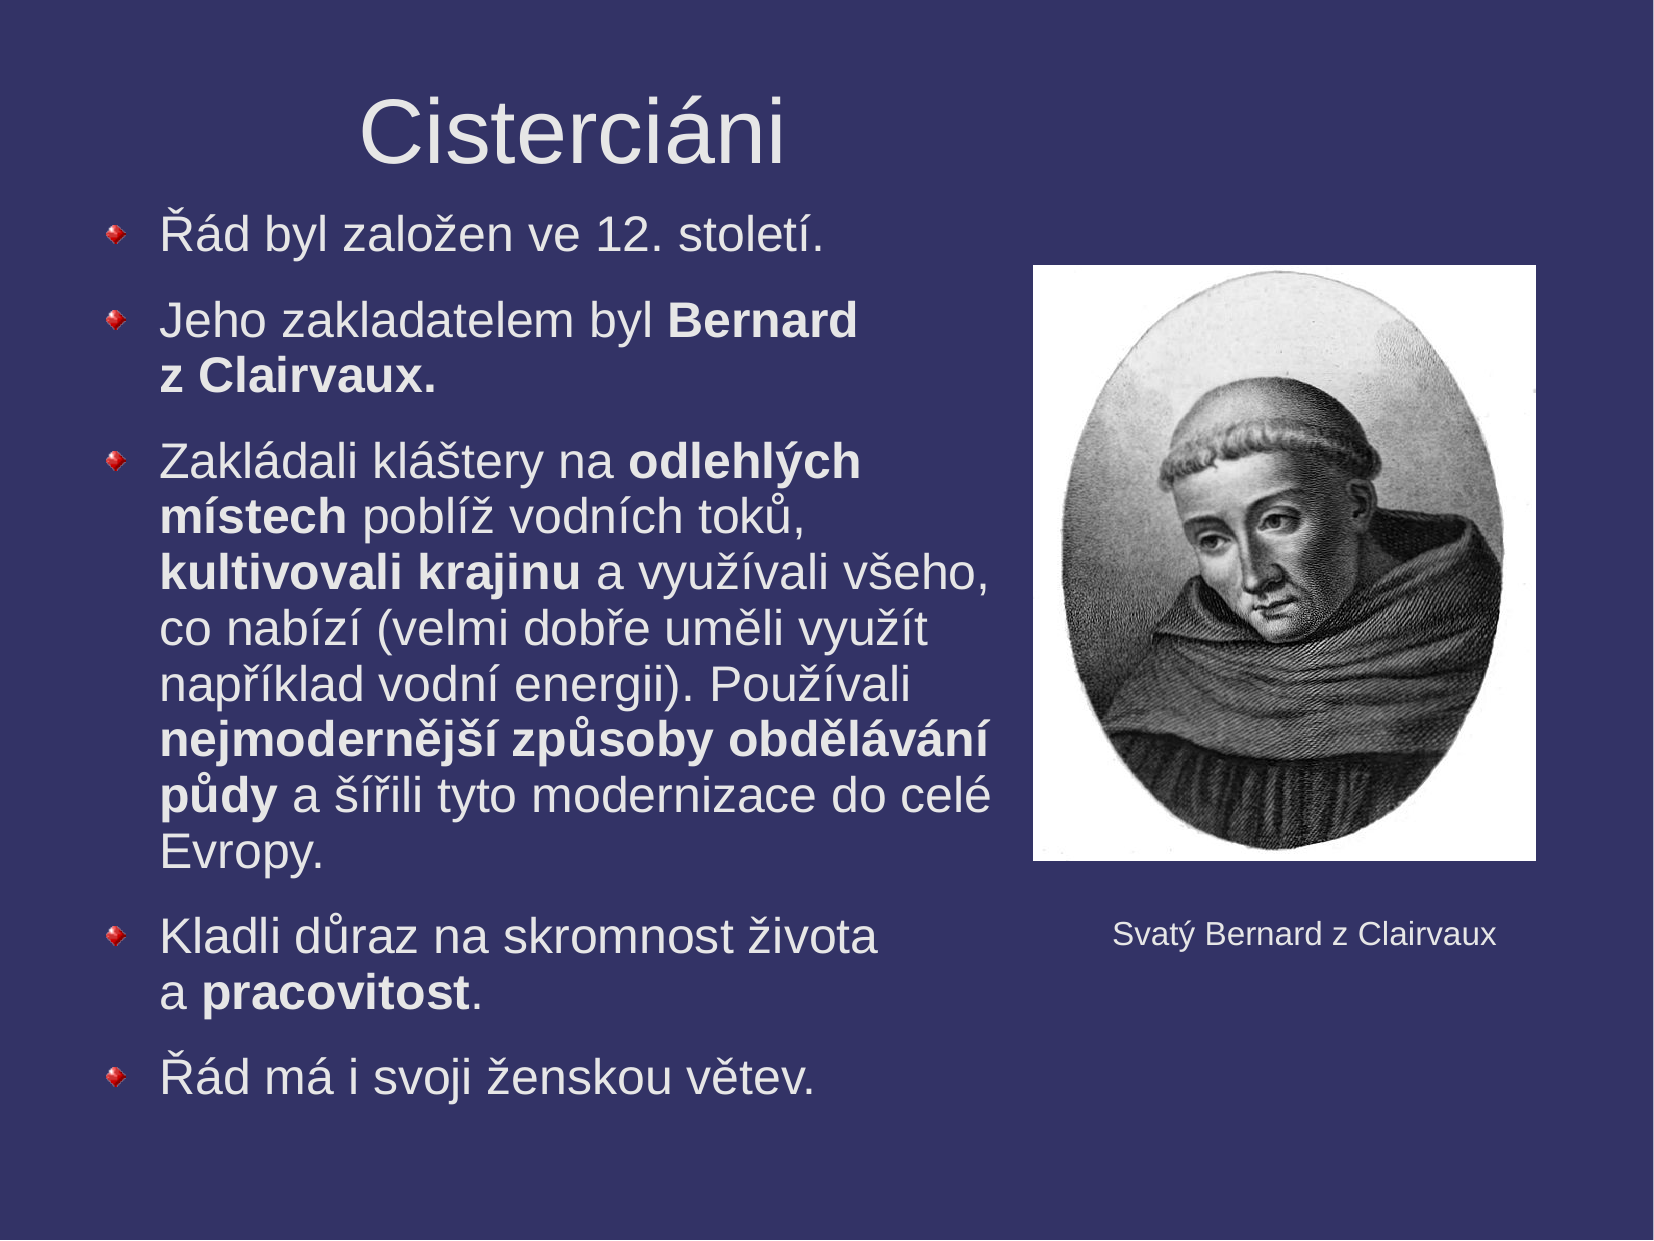

# Cisterciáni
Řád byl založen ve 12. století.
Jeho zakladatelem byl Bernard
z Clairvaux.
Zakládali kláštery na odlehlých místech poblíž vodních toků, kultivovali krajinu a využívali všeho, co nabízí (velmi dobře uměli využít například vodní energii). Používali nejmodernější způsoby obdělávání půdy a šířili tyto modernizace do celé Evropy.
Kladli důraz na skromnost života
a pracovitost.
Řád má i svoji ženskou větev.
Svatý Bernard z Clairvaux